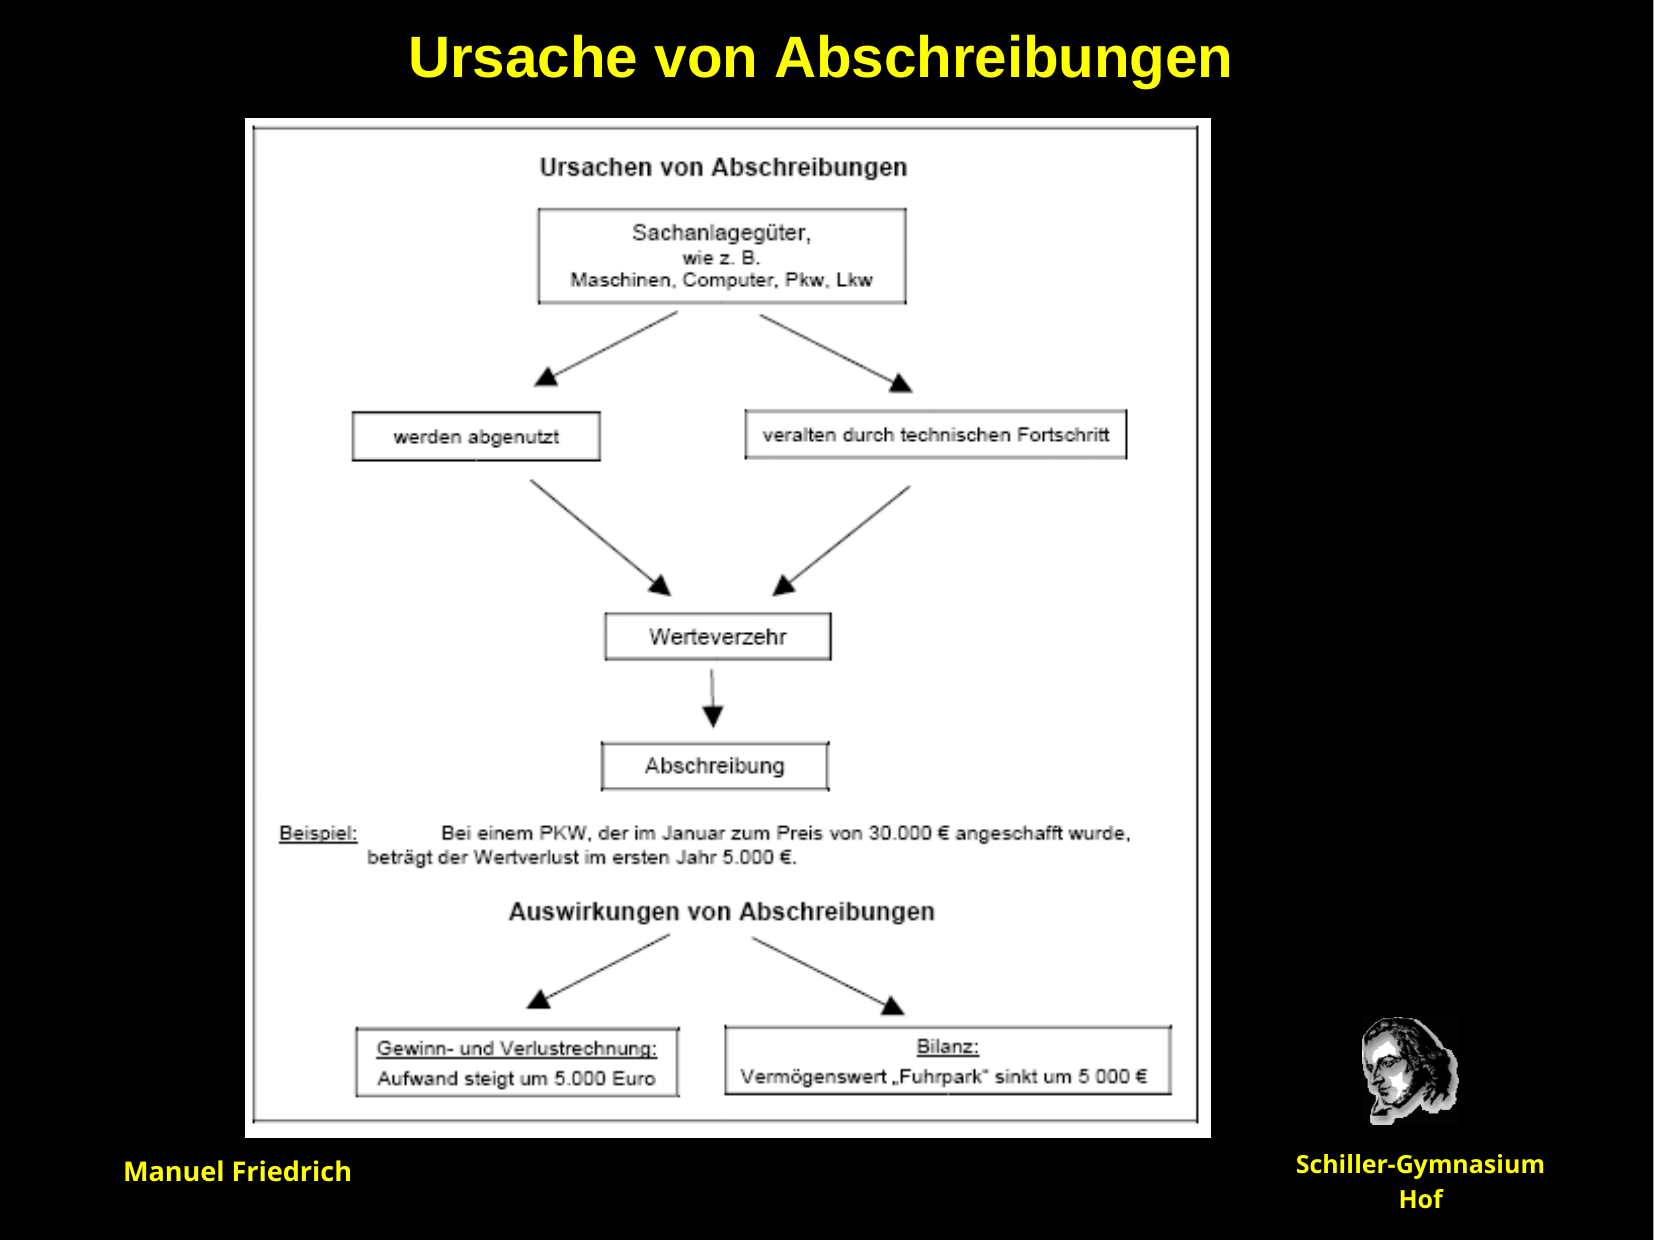

Ursache von Abschreibungen
Schiller-Gymnasium
Hof
Manuel Friedrich